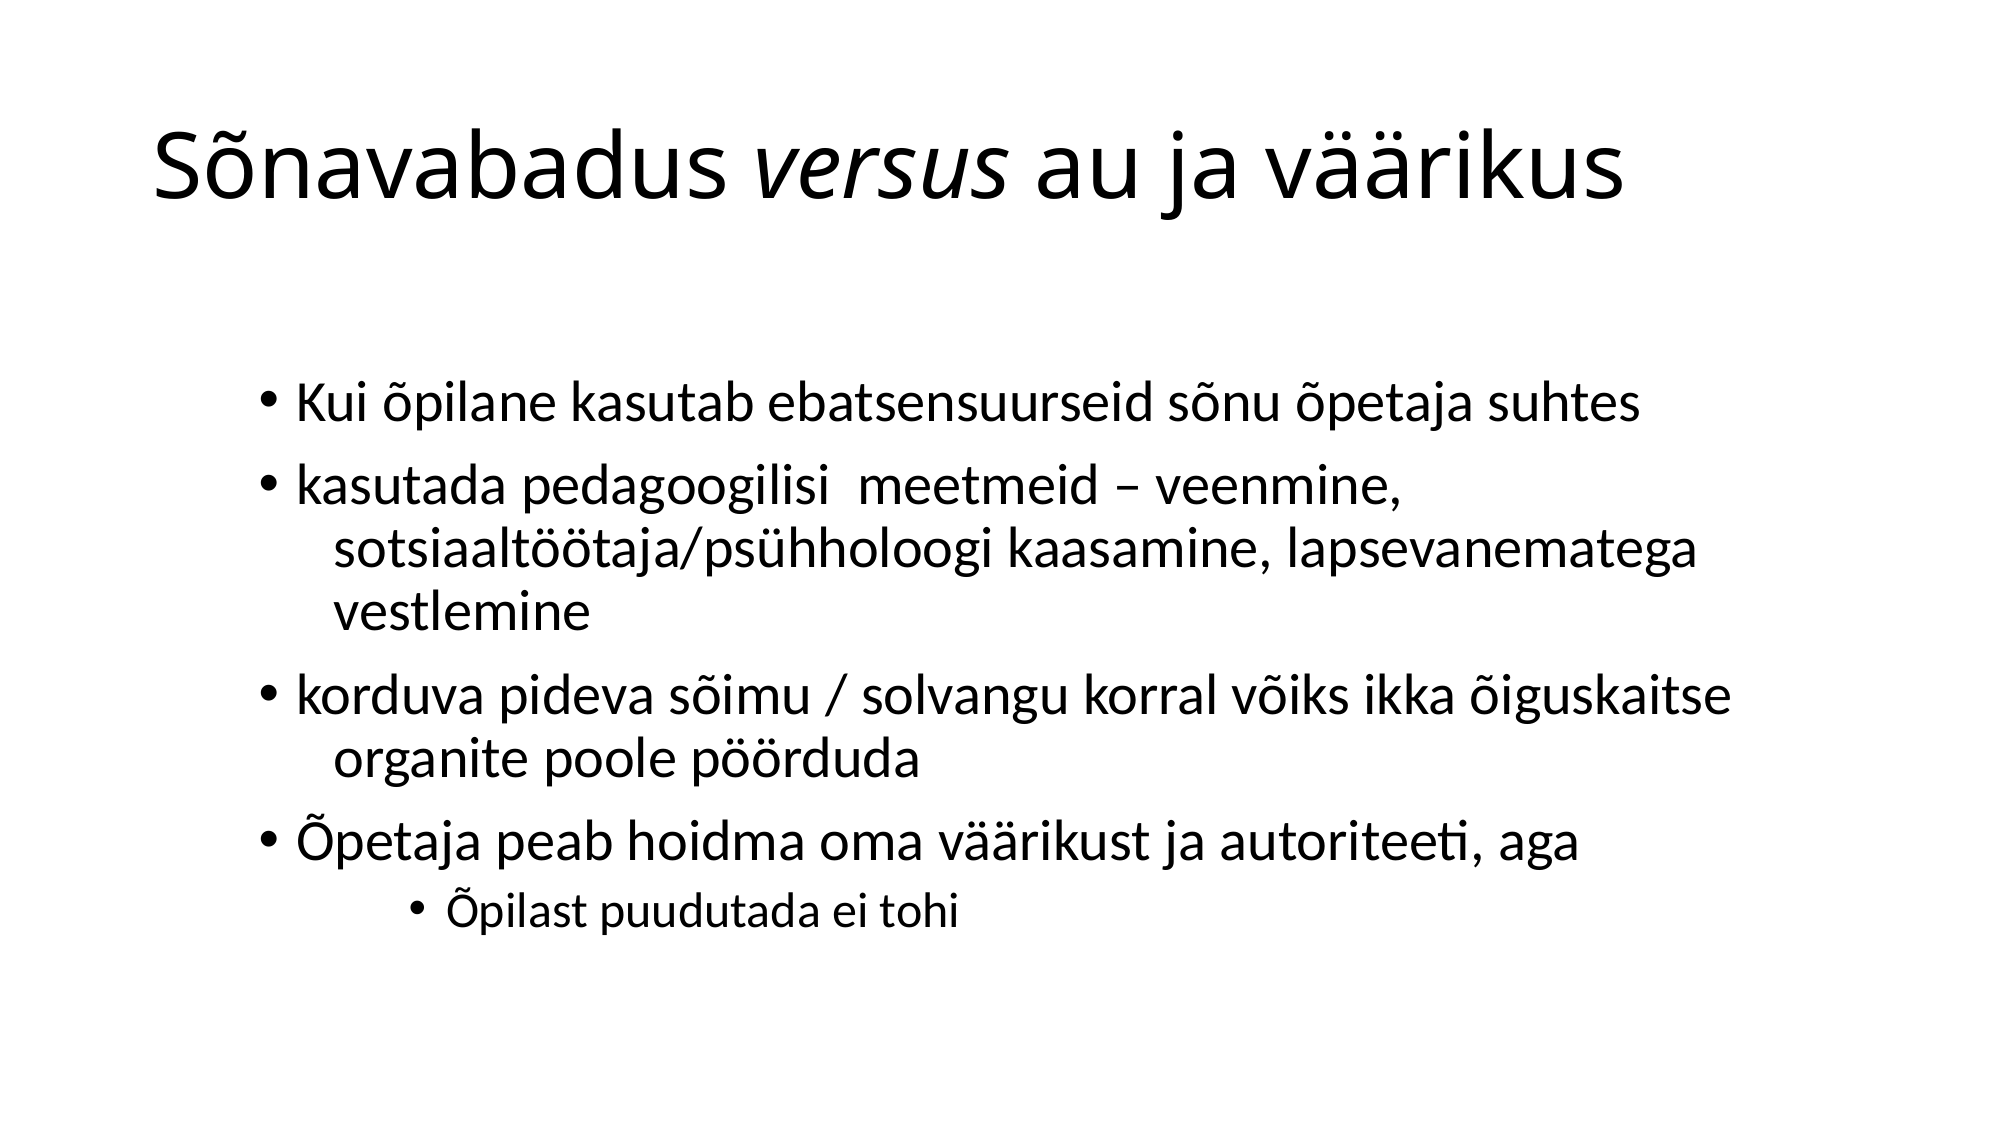

# Sõnavabadus versus au ja väärikus
Kui õpilane kasutab ebatsensuurseid sõnu õpetaja suhtes
kasutada pedagoogilisi meetmeid – veenmine, sotsiaaltöötaja/psühholoogi kaasamine, lapsevanematega vestlemine
korduva pideva sõimu / solvangu korral võiks ikka õiguskaitse organite poole pöörduda
Õpetaja peab hoidma oma väärikust ja autoriteeti, aga
Õpilast puudutada ei tohi